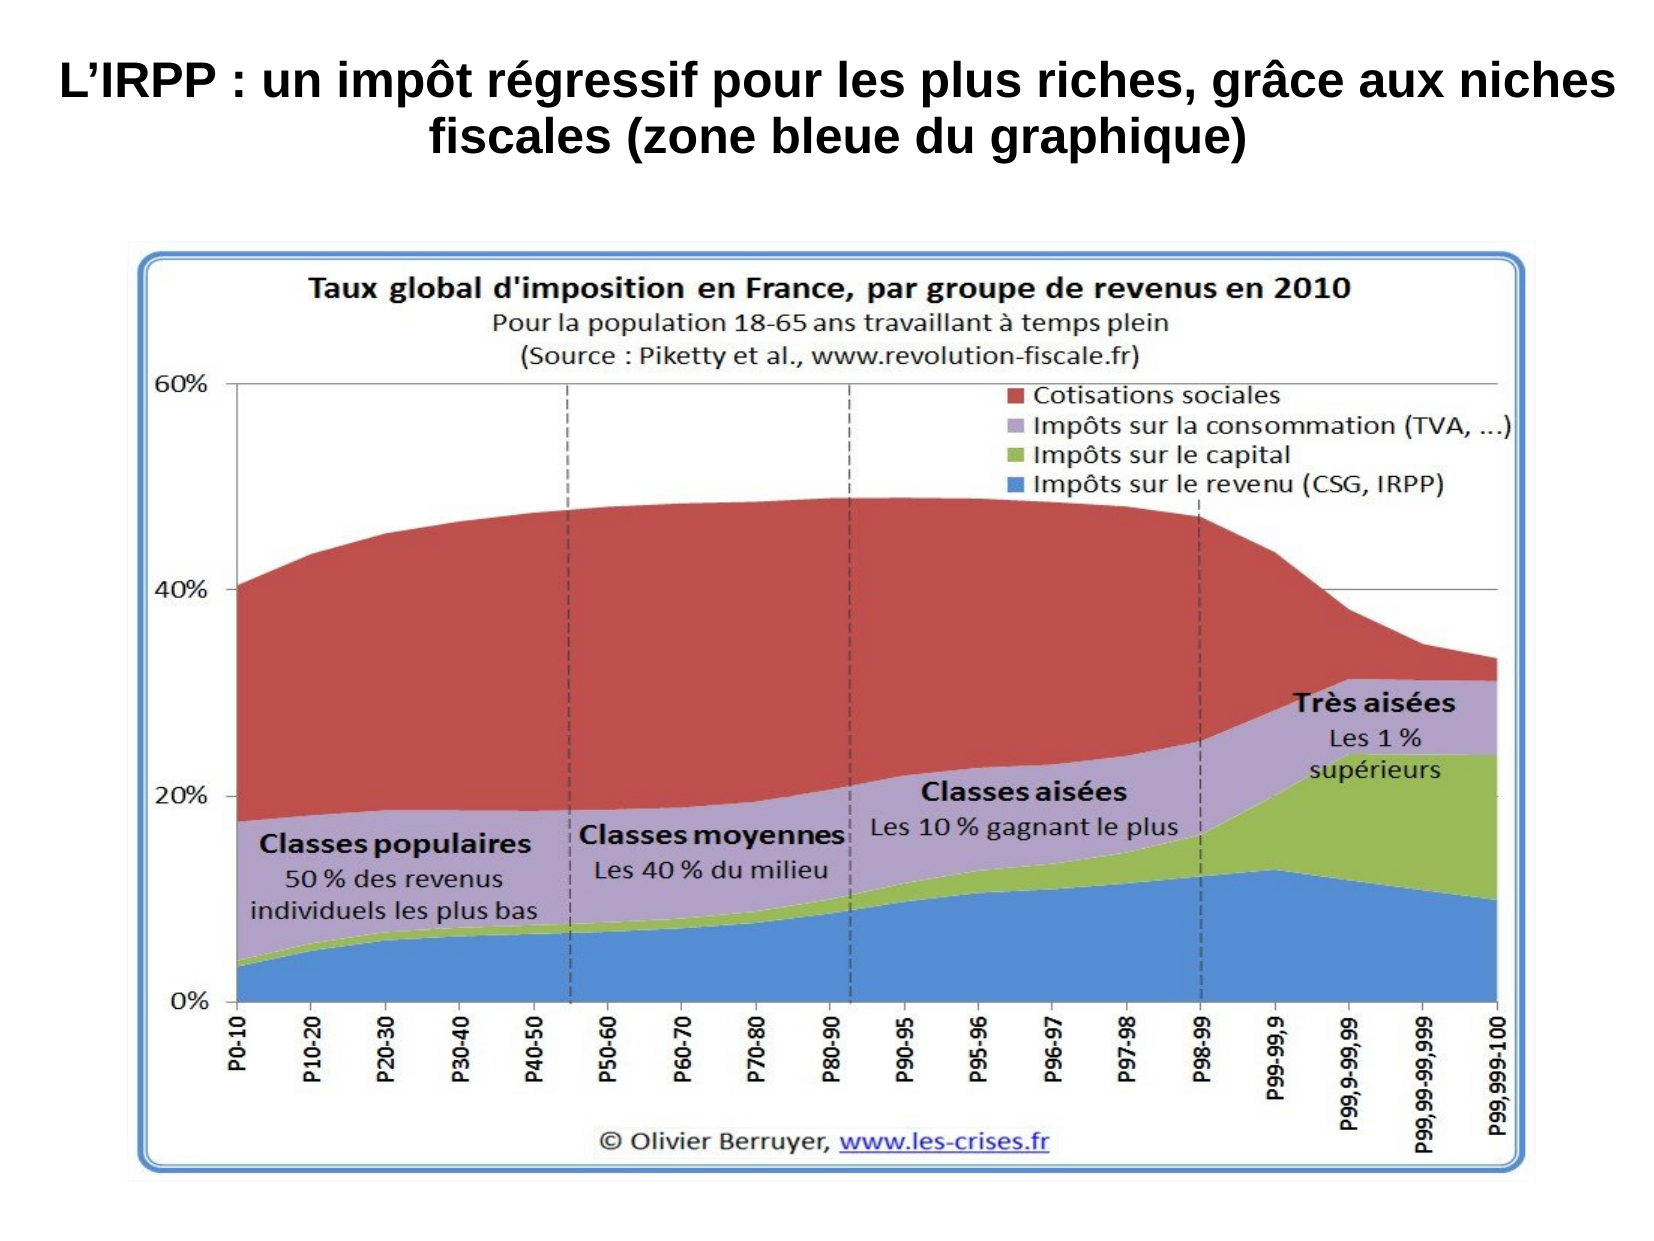

L’IRPP : un impôt régressif pour les plus riches, grâce aux niches fiscales (zone bleue du graphique)